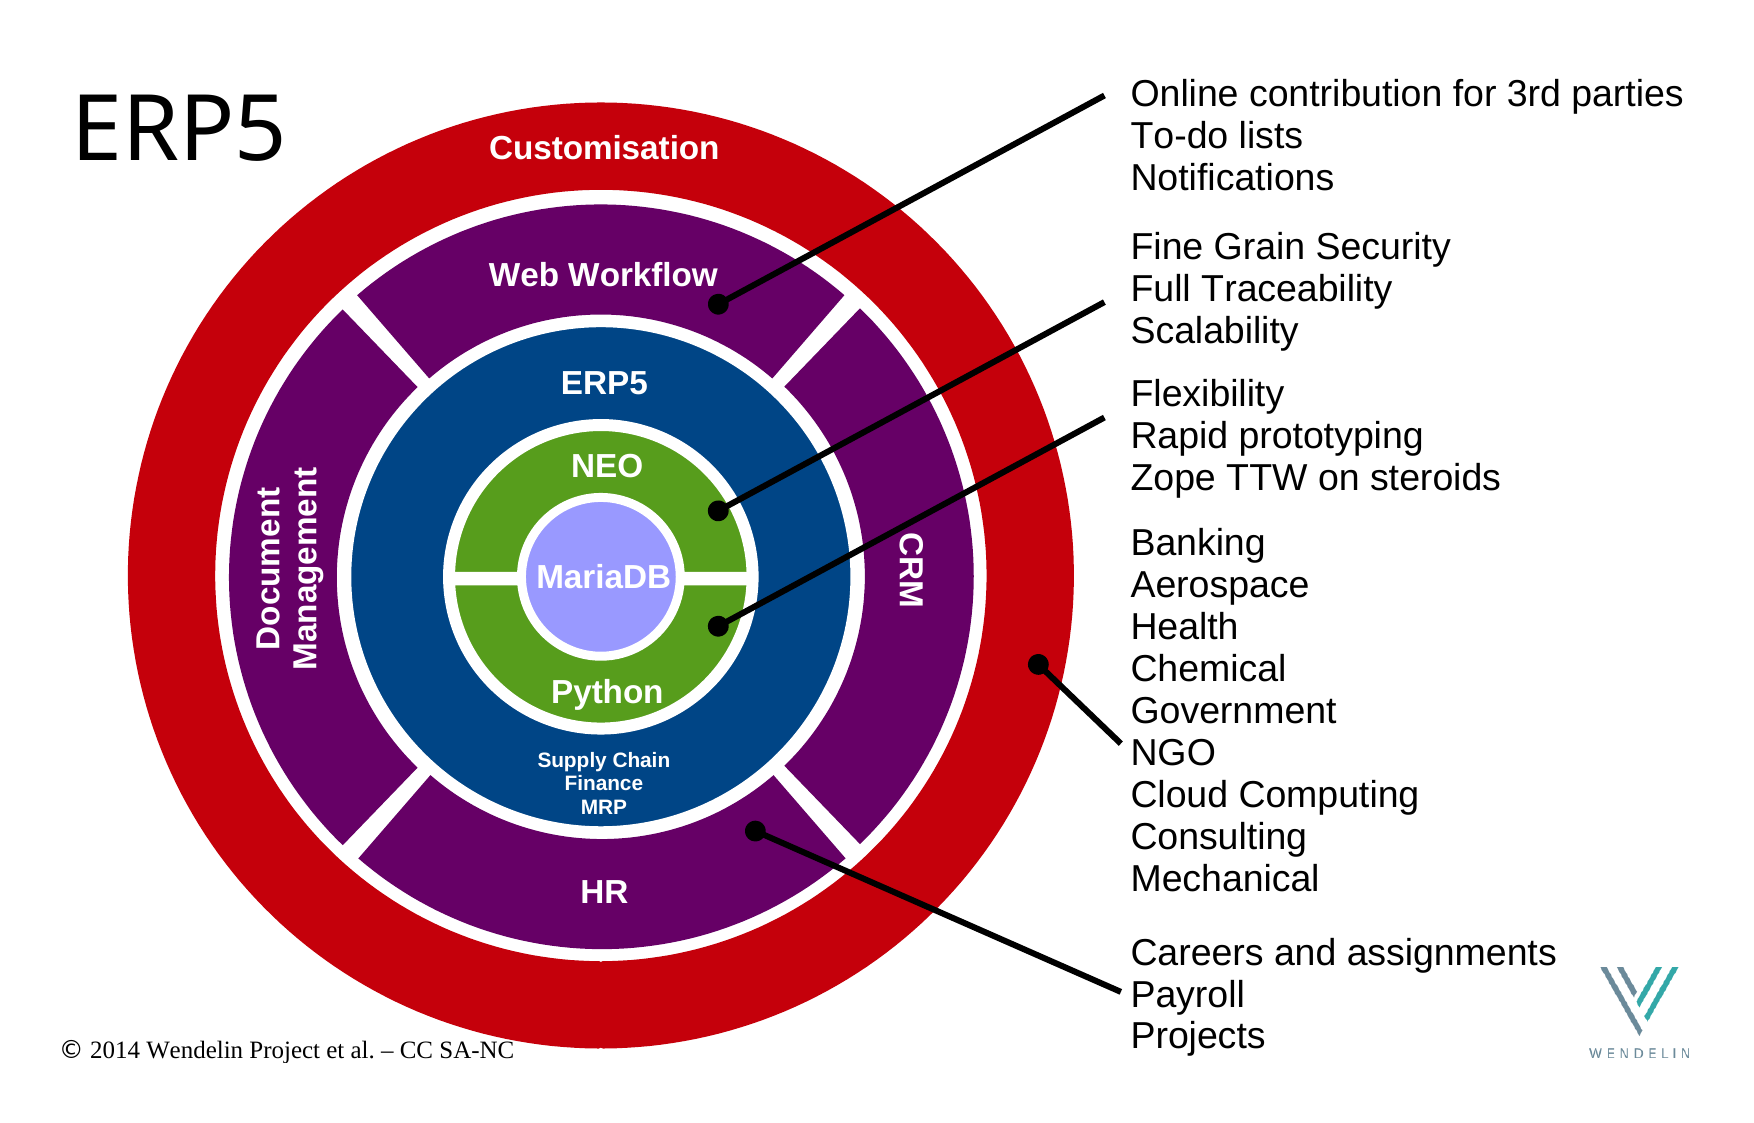

# ERP5
Online contribution for 3rd parties
To-do lists
Notifications
Customisation
Fine Grain Security
Full Traceability
Scalability
Web Workflow
ERP5
Flexibility
Rapid prototyping
Zope TTW on steroids
NEO
 MariaDB
Banking
Aerospace
Health
Chemical
Government
NGO
Cloud Computing
Consulting
Mechanical
Document Management
CRM
Python
Supply Chain
Finance
MRP
Careers and assignments
Payroll
Projects
HR